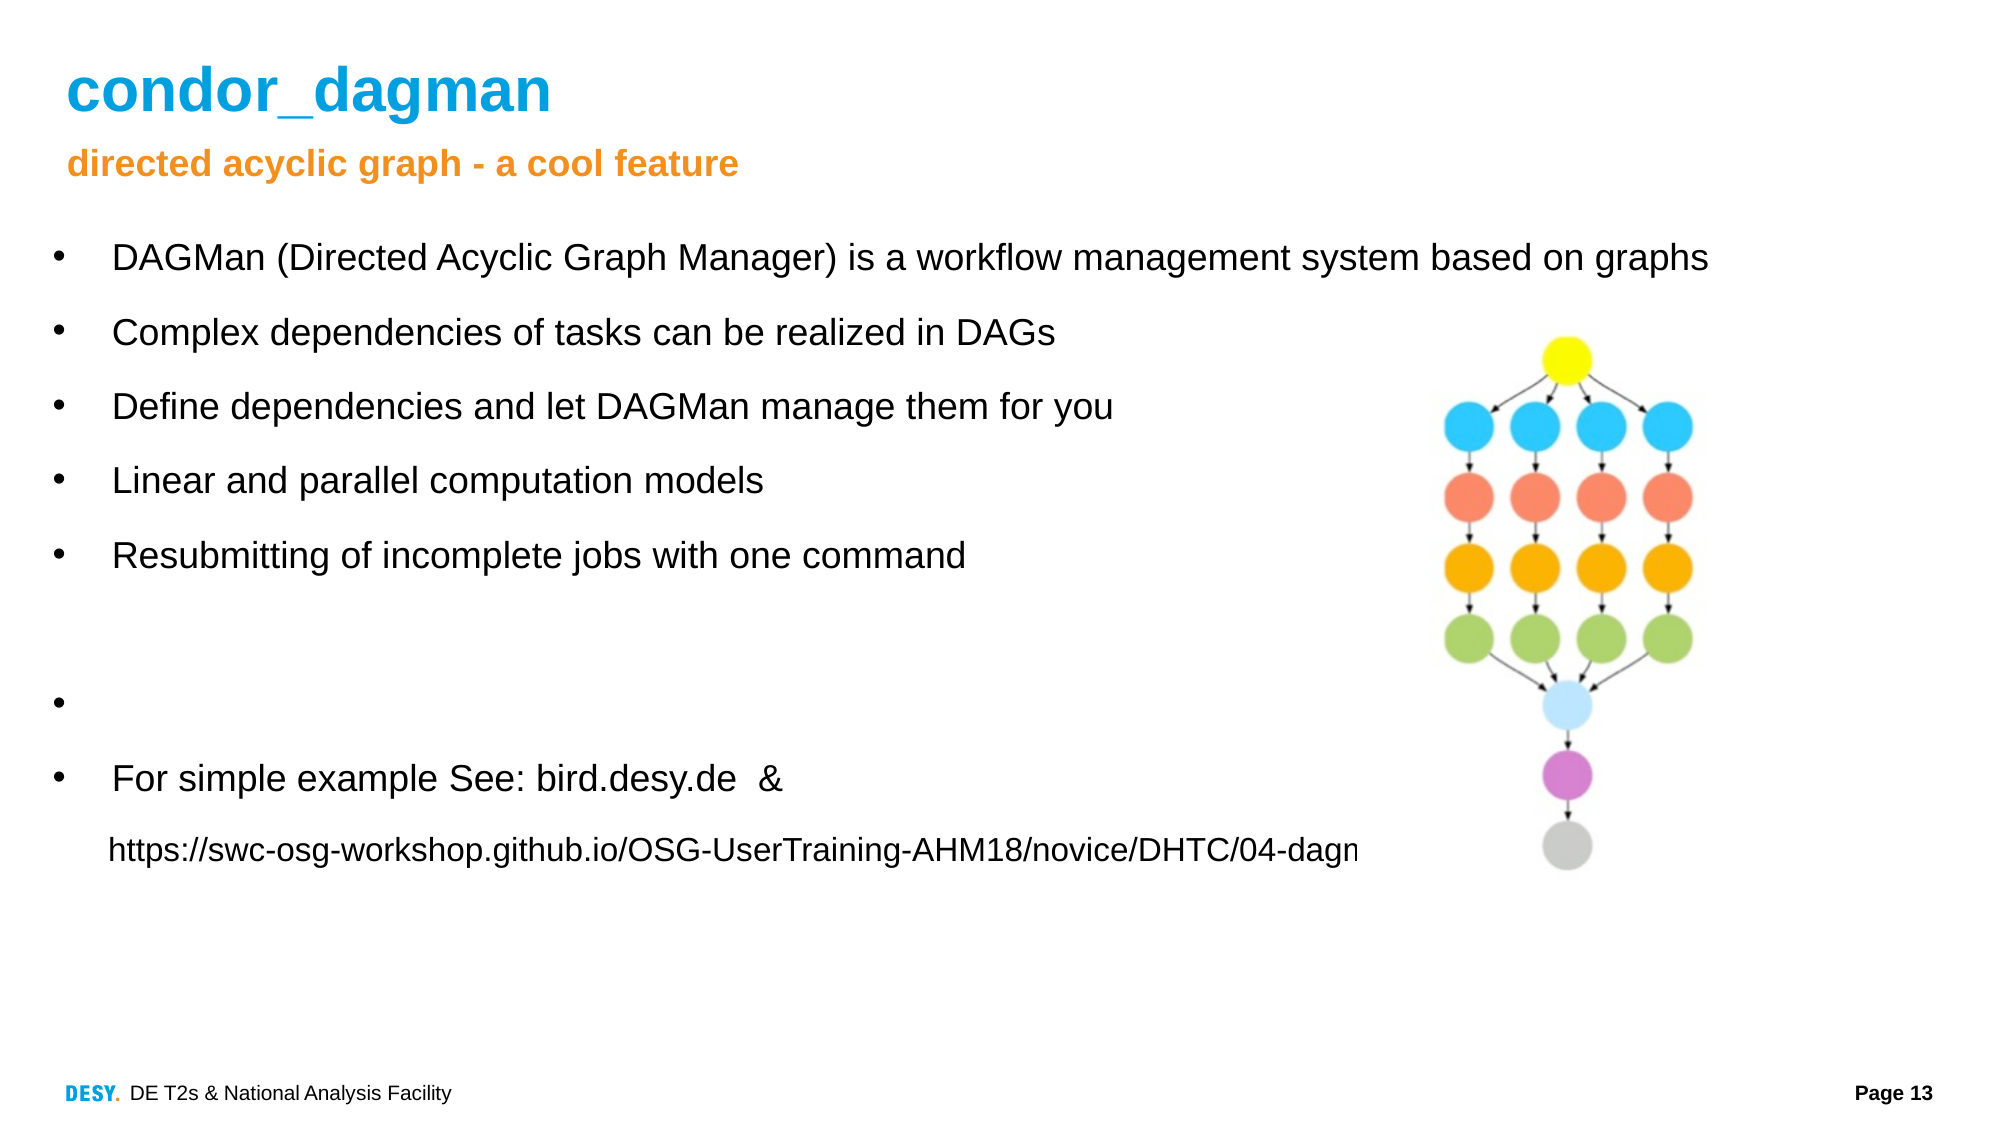

# condor_dagman
directed acyclic graph - a cool feature
DAGMan (Directed Acyclic Graph Manager) is a workflow management system based on graphs
Complex dependencies of tasks can be realized in DAGs
Define dependencies and let DAGMan manage them for you
Linear and parallel computation models
Resubmitting of incomplete jobs with one command
For simple example See: bird.desy.de &
 https://swc-osg-workshop.github.io/OSG-UserTraining-AHM18/novice/DHTC/04-dagman.html
DE T2s & National Analysis Facility